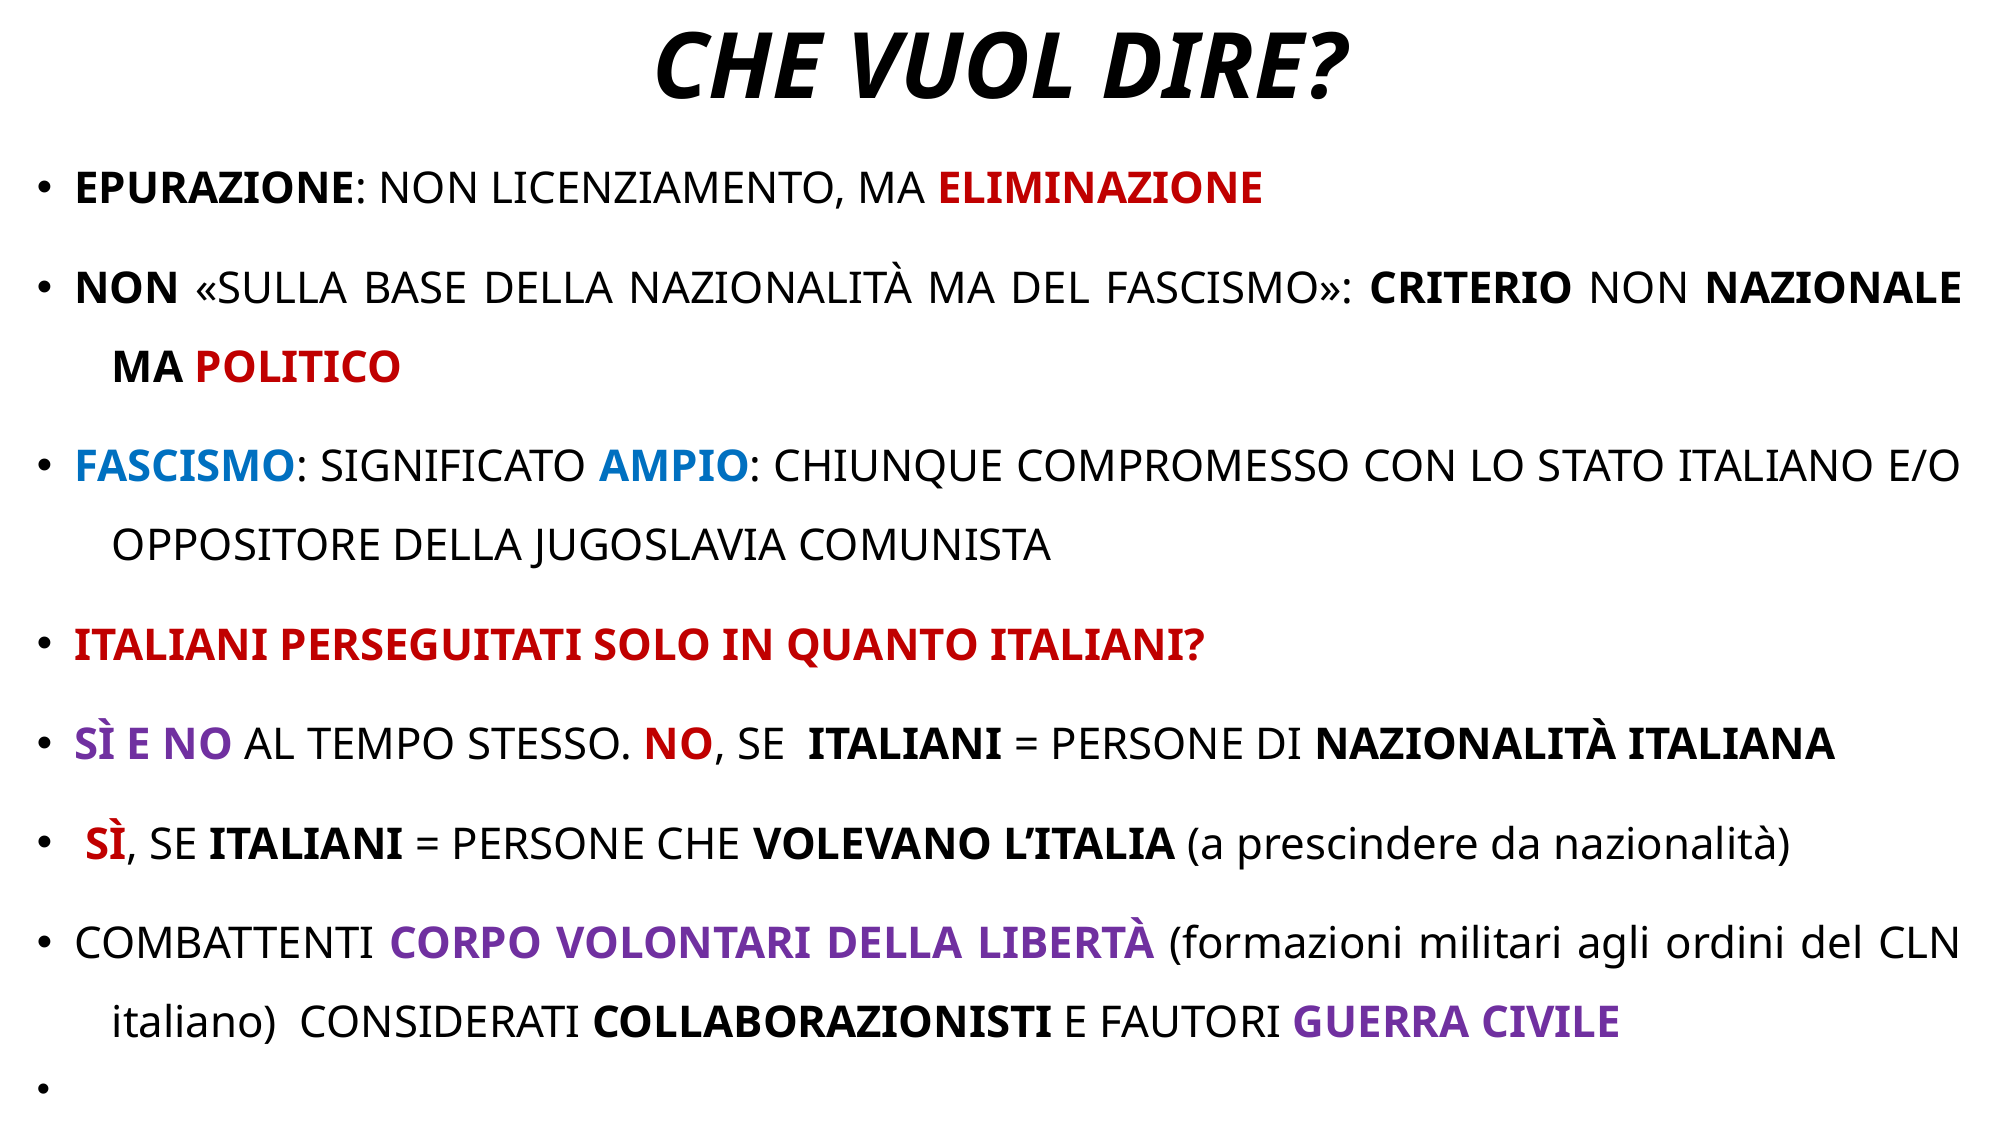

# CHE VUOL DIRE?
EPURAZIONE: NON LICENZIAMENTO, MA ELIMINAZIONE
NON «SULLA BASE DELLA NAZIONALITÀ MA DEL FASCISMO»: CRITERIO NON NAZIONALE MA POLITICO
FASCISMO: SIGNIFICATO AMPIO: CHIUNQUE COMPROMESSO CON LO STATO ITALIANO E/O OPPOSITORE DELLA JUGOSLAVIA COMUNISTA
ITALIANI PERSEGUITATI SOLO IN QUANTO ITALIANI?
SÌ E NO AL TEMPO STESSO. NO, SE ITALIANI = PERSONE DI NAZIONALITÀ ITALIANA
 SÌ, SE ITALIANI = PERSONE CHE VOLEVANO L’ITALIA (a prescindere da nazionalità)
COMBATTENTI CORPO VOLONTARI DELLA LIBERTÀ (formazioni militari agli ordini del CLN italiano) CONSIDERATI COLLABORAZIONISTI E FAUTORI GUERRA CIVILE